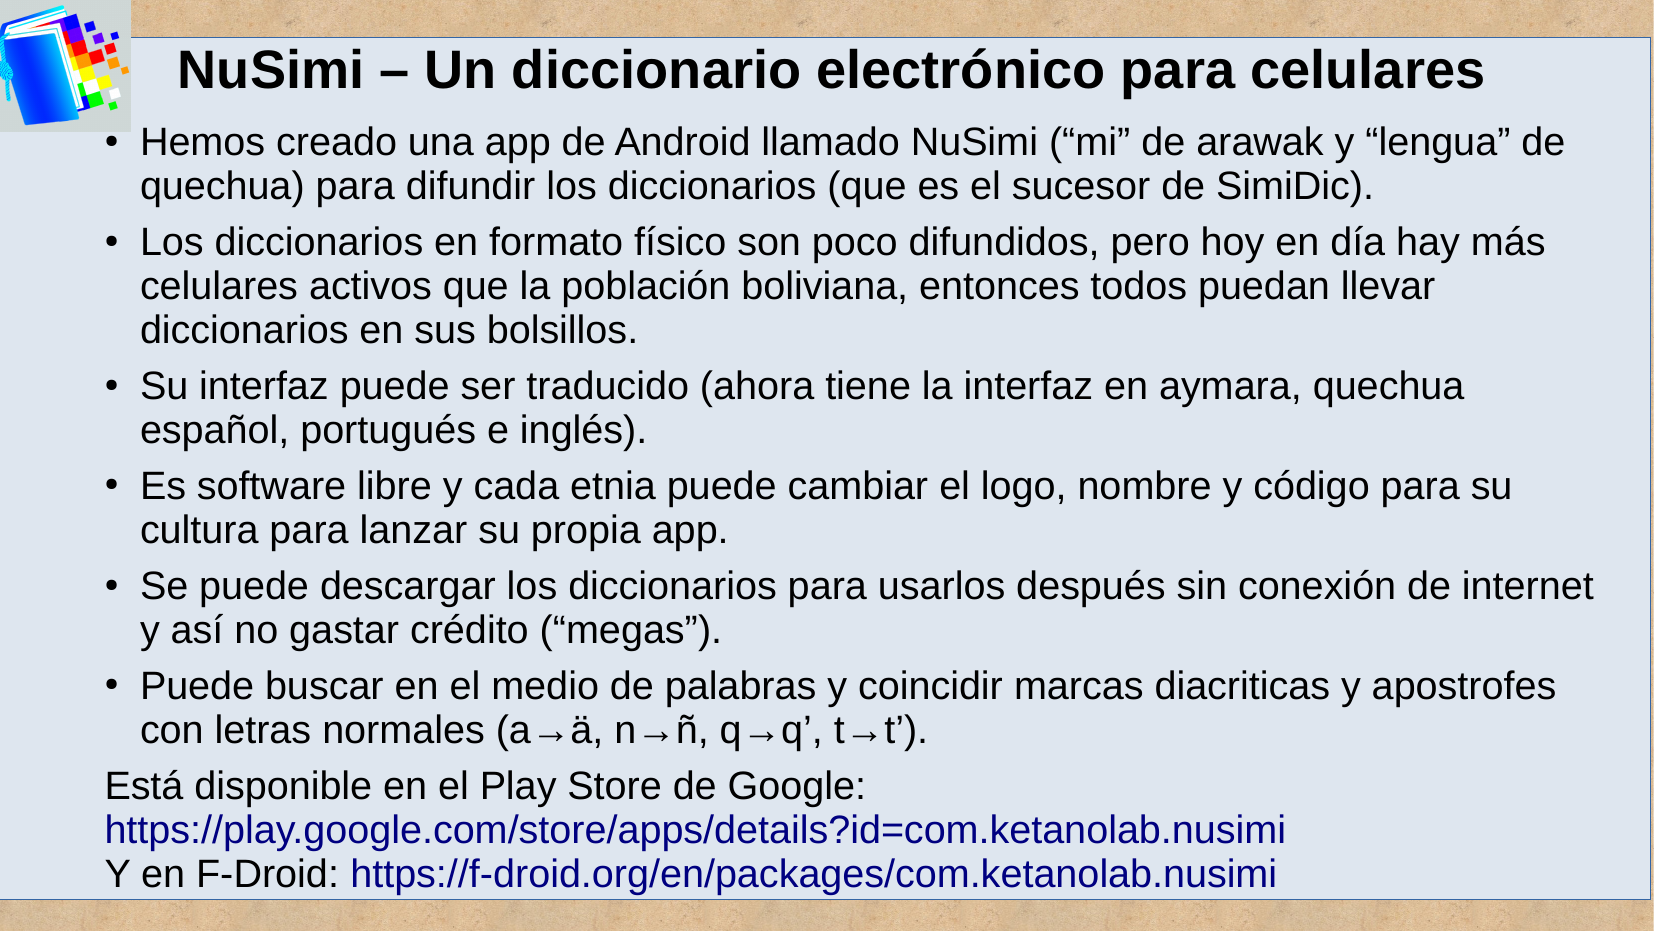

# NuSimi – Un diccionario electrónico para celulares
Hemos creado una app de Android llamado NuSimi (“mi” de arawak y “lengua” de quechua) para difundir los diccionarios (que es el sucesor de SimiDic).
Los diccionarios en formato físico son poco difundidos, pero hoy en día hay más celulares activos que la población boliviana, entonces todos puedan llevar diccionarios en sus bolsillos.
Su interfaz puede ser traducido (ahora tiene la interfaz en aymara, quechua español, portugués e inglés).
Es software libre y cada etnia puede cambiar el logo, nombre y código para su cultura para lanzar su propia app.
Se puede descargar los diccionarios para usarlos después sin conexión de internet y así no gastar crédito (“megas”).
Puede buscar en el medio de palabras y coincidir marcas diacriticas y apostrofes con letras normales (a→ä, n→ñ, q→q’, t→t’).
Está disponible en el Play Store de Google: https://play.google.com/store/apps/details?id=com.ketanolab.nusimi
Y en F-Droid: https://f-droid.org/en/packages/com.ketanolab.nusimi